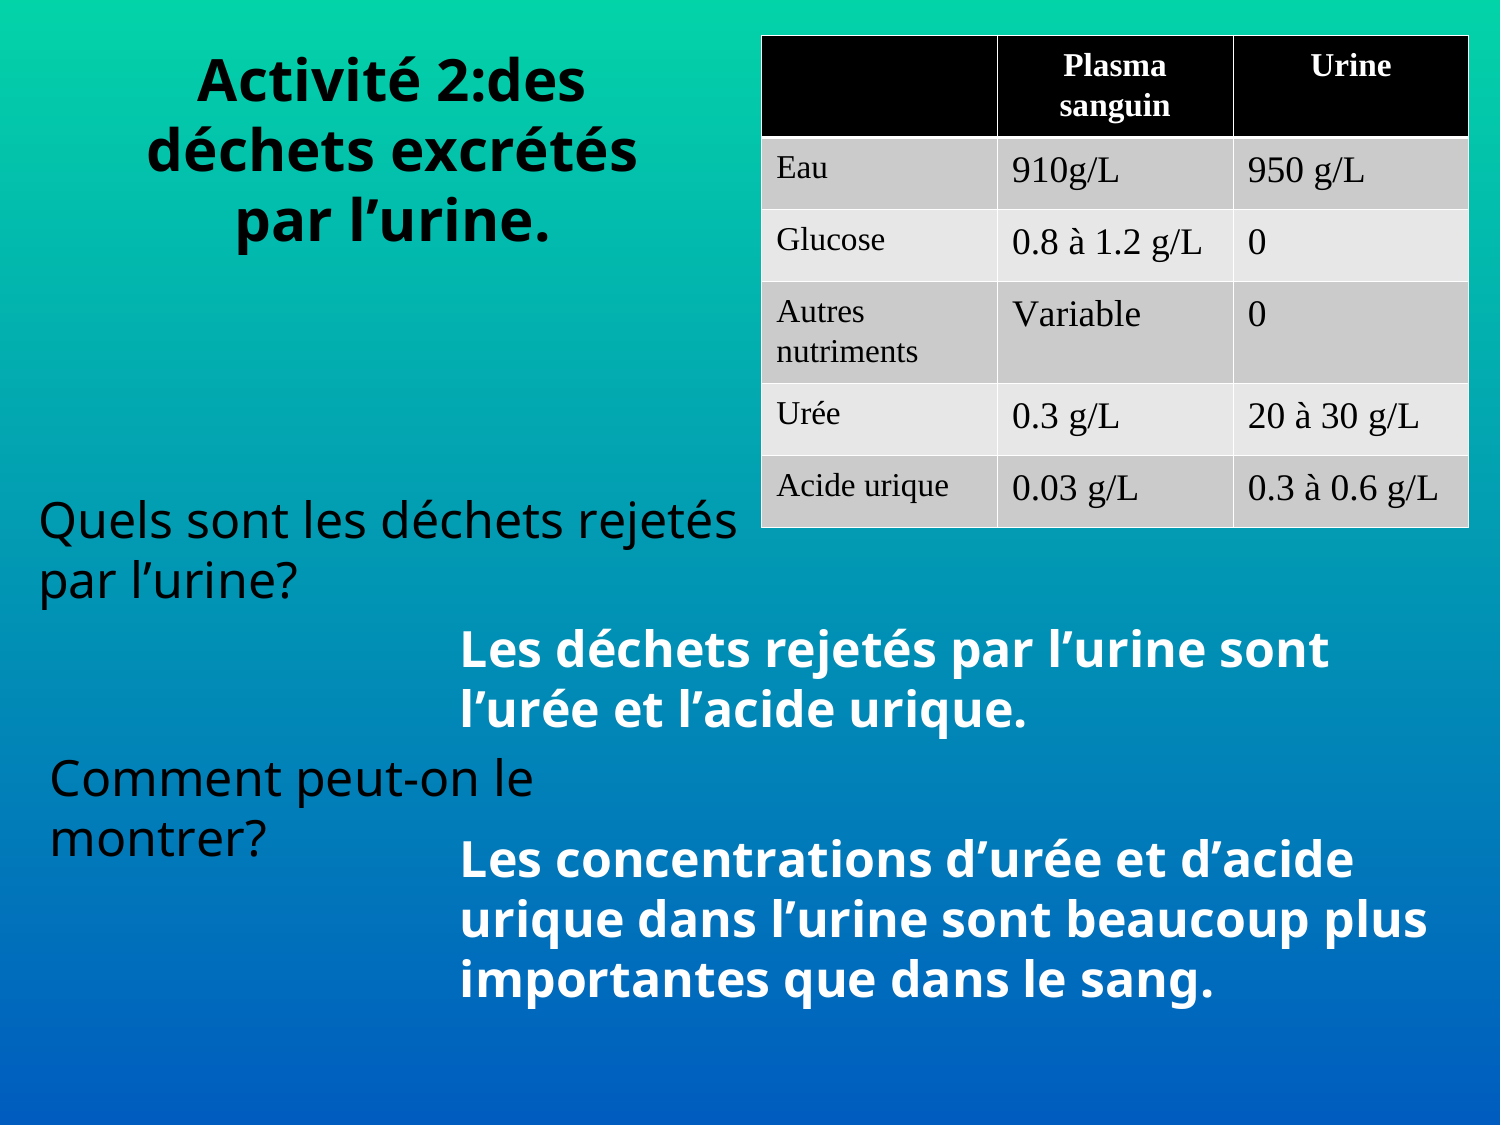

Activité 2:des déchets excrétés par l’urine.
| | Plasma sanguin | Urine |
| --- | --- | --- |
| Eau | 910g/L | 950 g/L |
| Glucose | 0.8 à 1.2 g/L | 0 |
| Autres nutriments | Variable | 0 |
| Urée | 0.3 g/L | 20 à 30 g/L |
| Acide urique | 0.03 g/L | 0.3 à 0.6 g/L |
Quels sont les déchets rejetés par l’urine?
Les déchets rejetés par l’urine sont l’urée et l’acide urique.
Comment peut-on le montrer?
Les concentrations d’urée et d’acide urique dans l’urine sont beaucoup plus importantes que dans le sang.